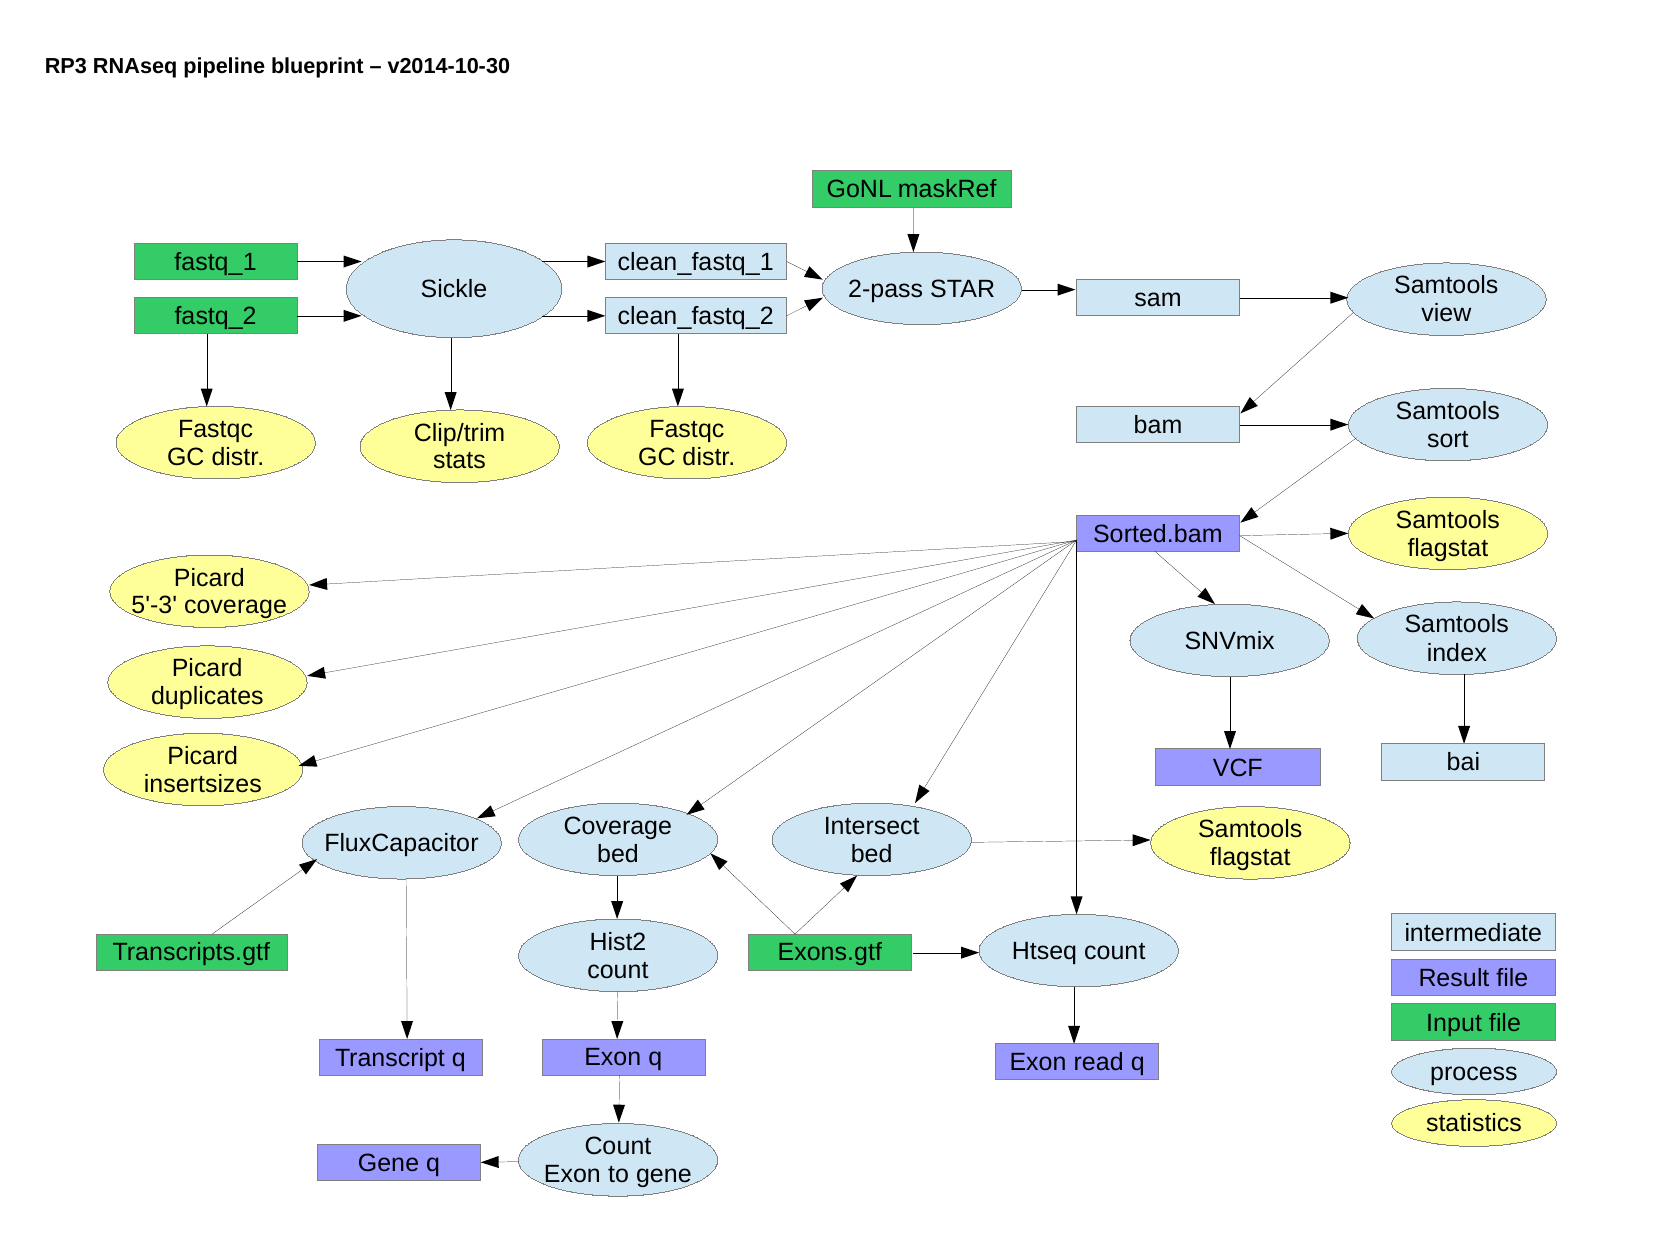

RP3 RNAseq pipeline blueprint – v2014-10-30
GoNL maskRef
Sickle
fastq_1
Smpl.fq1
clean_fastq_1
2-pass STAR
Samtools
view
sam
Sampl.sam
fastq_2
clean_fastq_2
Samtools
sort
Fastqc
GC distr.
Fastqc
GC distr.
bam
Clip/trim
stats
Samtools
flagstat
Sorted.bam
Picard
5'-3' coverage
Samtools
index
SNVmix
Picard
duplicates
Picard
insertsizes
bai
VCF
Coverage
bed
Intersect
bed
FluxCapacitor
Samtools
flagstat
intermediate
Htseq count
Hist2
count
Transcripts.gtf
Exons.gtf
Result file
Input file
Transcript q
Exon q
Exon read q
process
statistics
Count
Exon to gene
Gene q